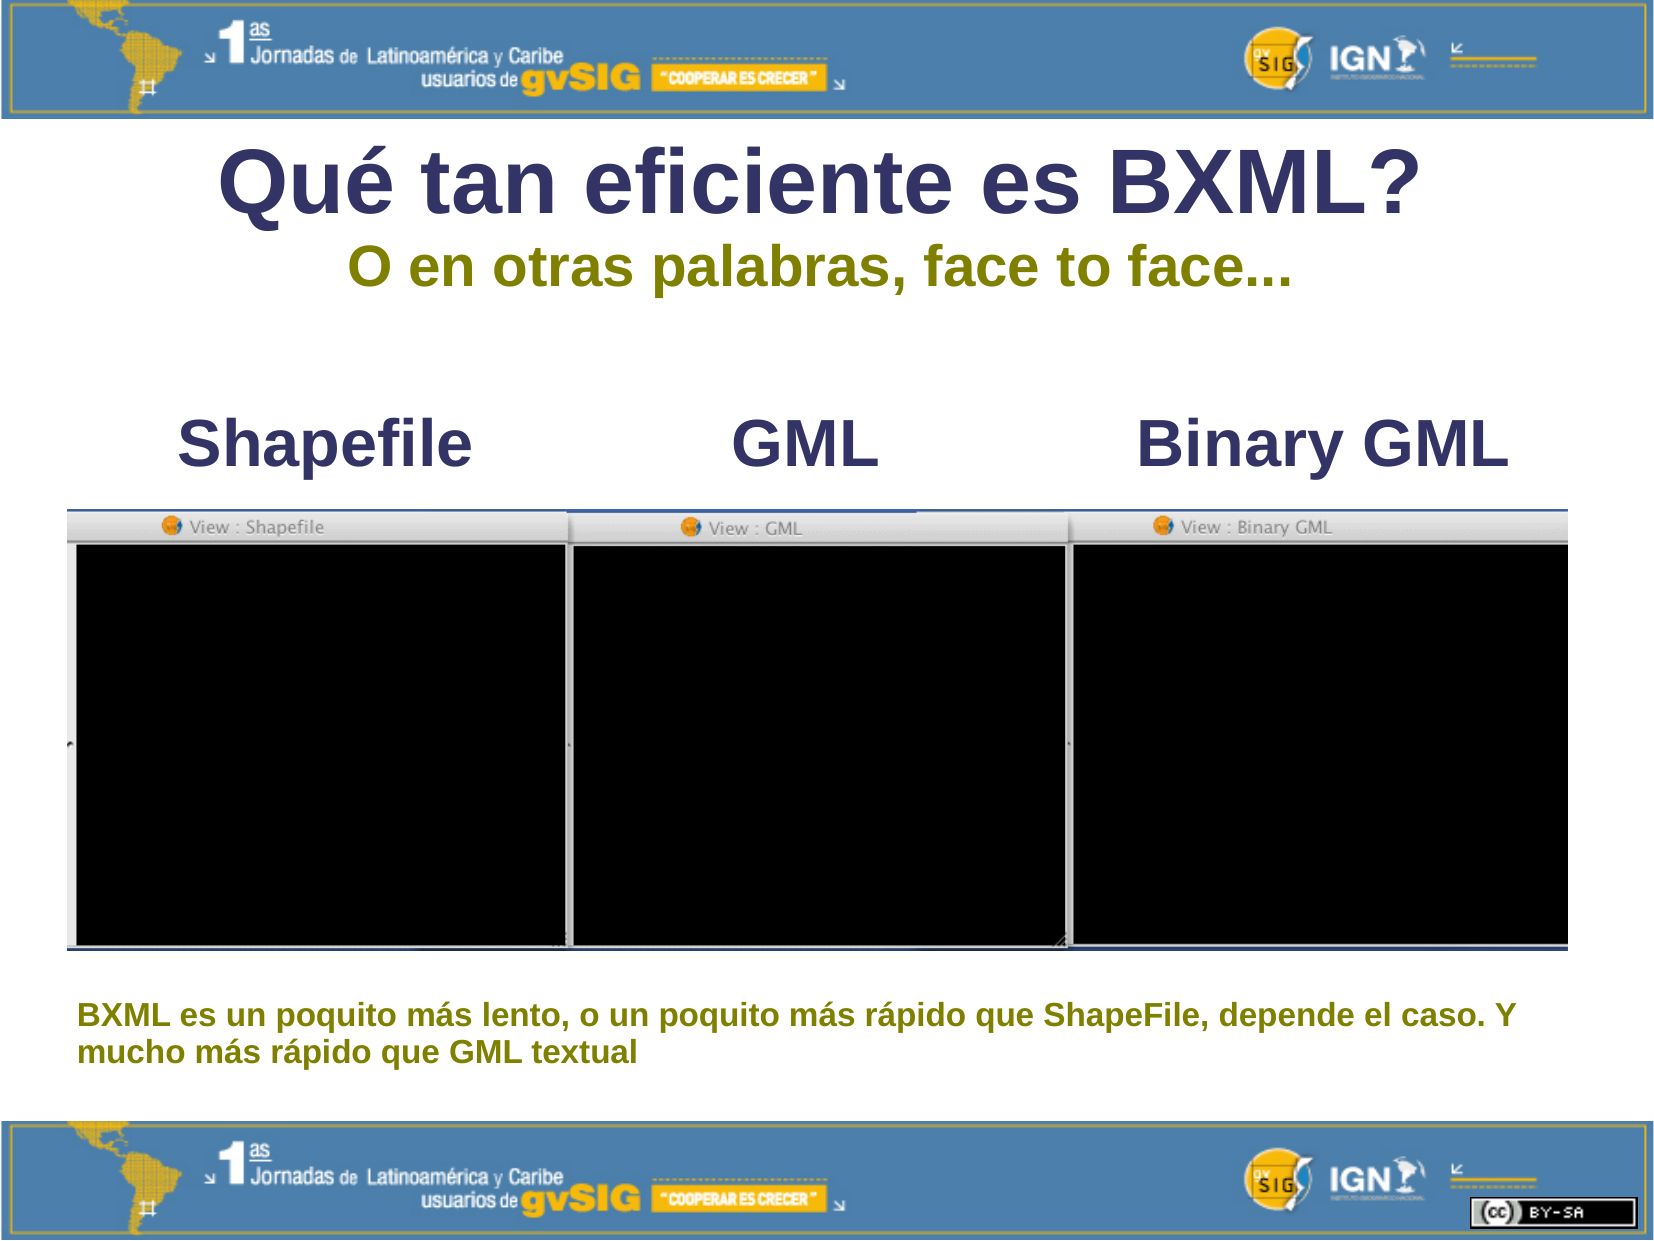

Qué tan eficiente es BXML?
O en otras palabras, face to face...
 Shapefile GML Binary GML
BXML es un poquito más lento, o un poquito más rápido que ShapeFile, depende el caso. Y mucho más rápido que GML textual